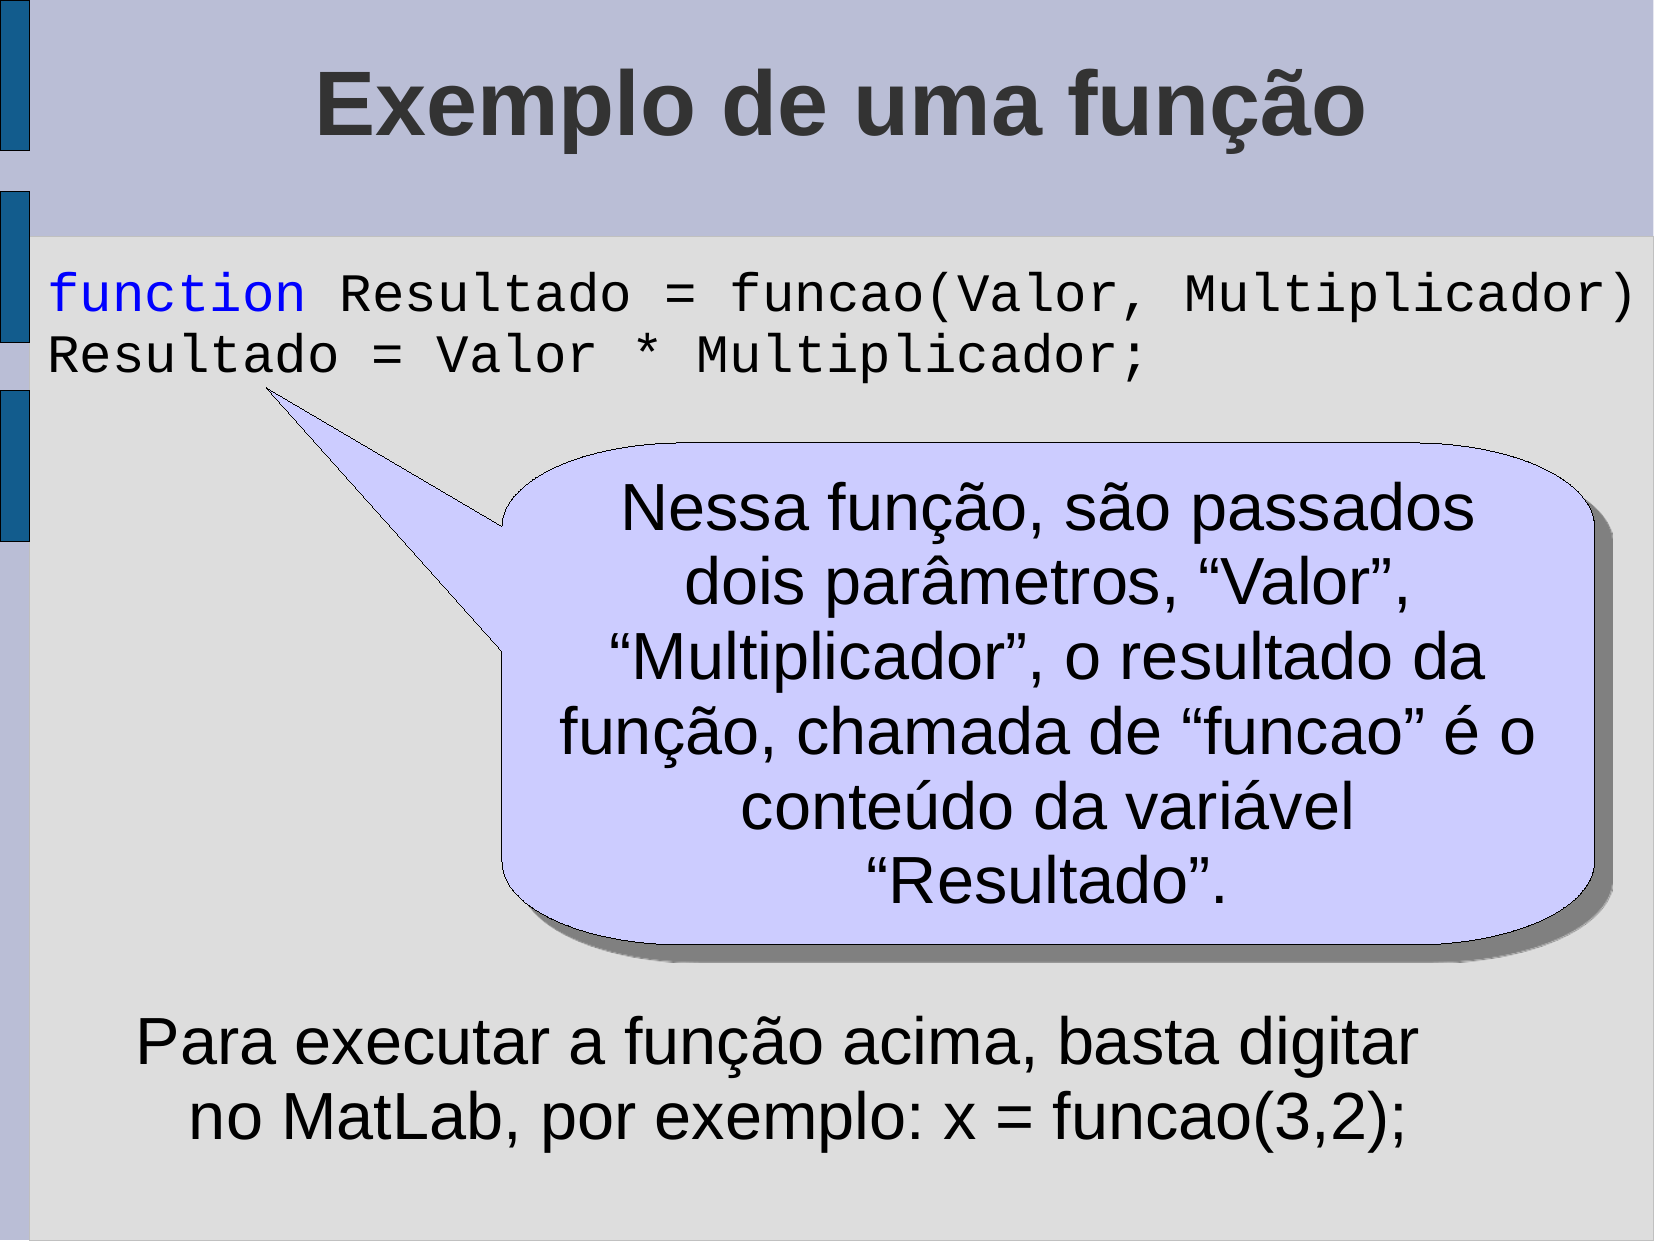

# Exemplo de uma função
function Resultado = funcao(Valor, Multiplicador)
Resultado = Valor * Multiplicador;
Nessa função, são passados dois parâmetros, “Valor”, “Multiplicador”, o resultado da função, chamada de “funcao” é o conteúdo da variável “Resultado”.
Para executar a função acima, basta digitar no MatLab, por exemplo: x = funcao(3,2);